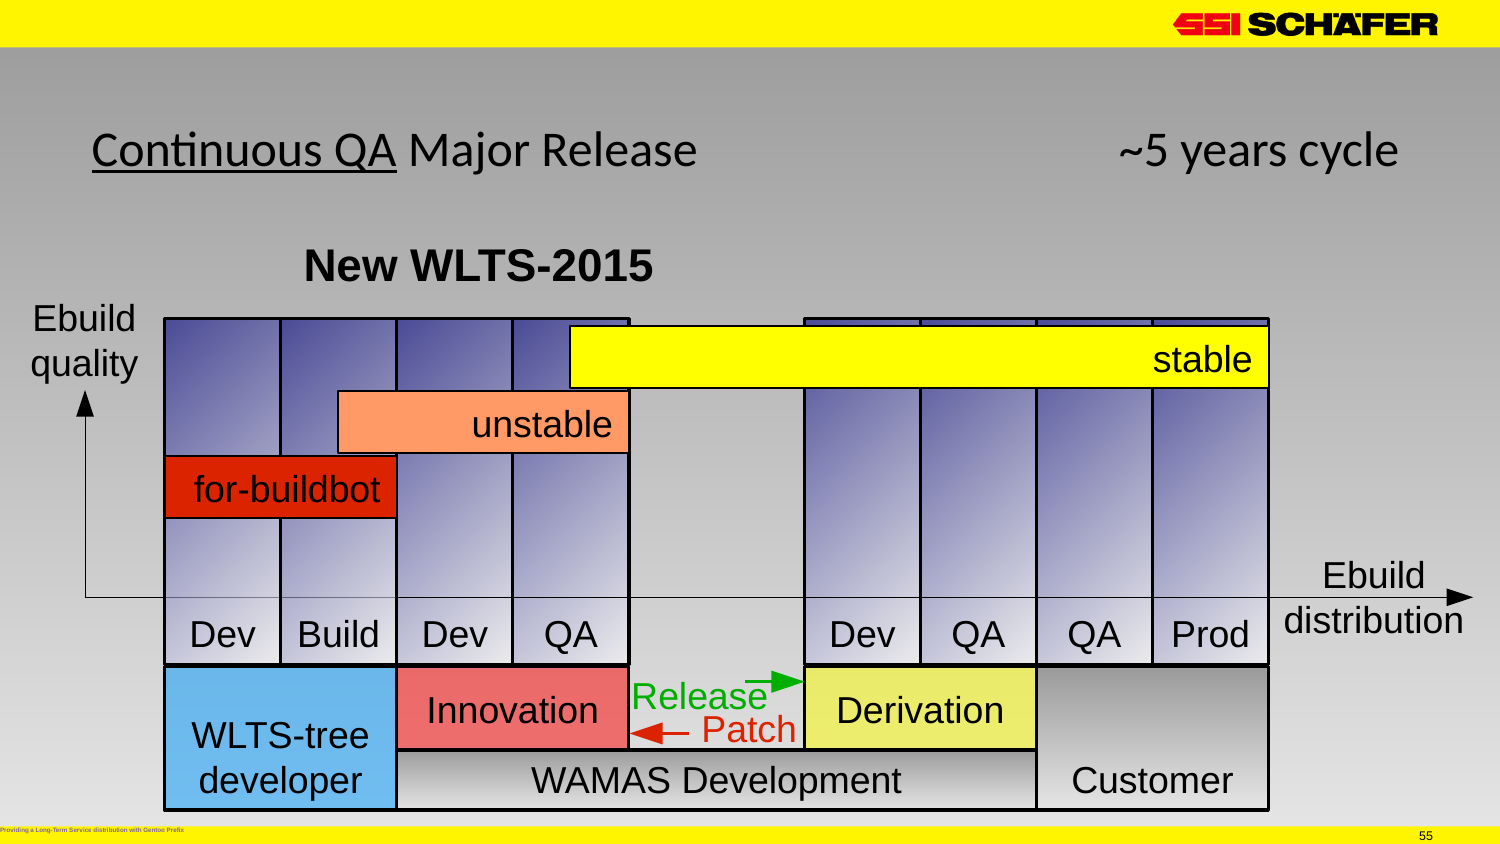

Continuous QA Major Release
~5 years cycle
New WLTS-2015
Ebuild quality
Dev
Build
Dev
QA
# Dev
QA
QA
Prod
stable
unstable
for-buildbot
Ebuild distribution
Release
WLTS-tree developer
Innovation
Derivation
Customer
Patch
WAMAS Development
© 2015 SSI Schäfer